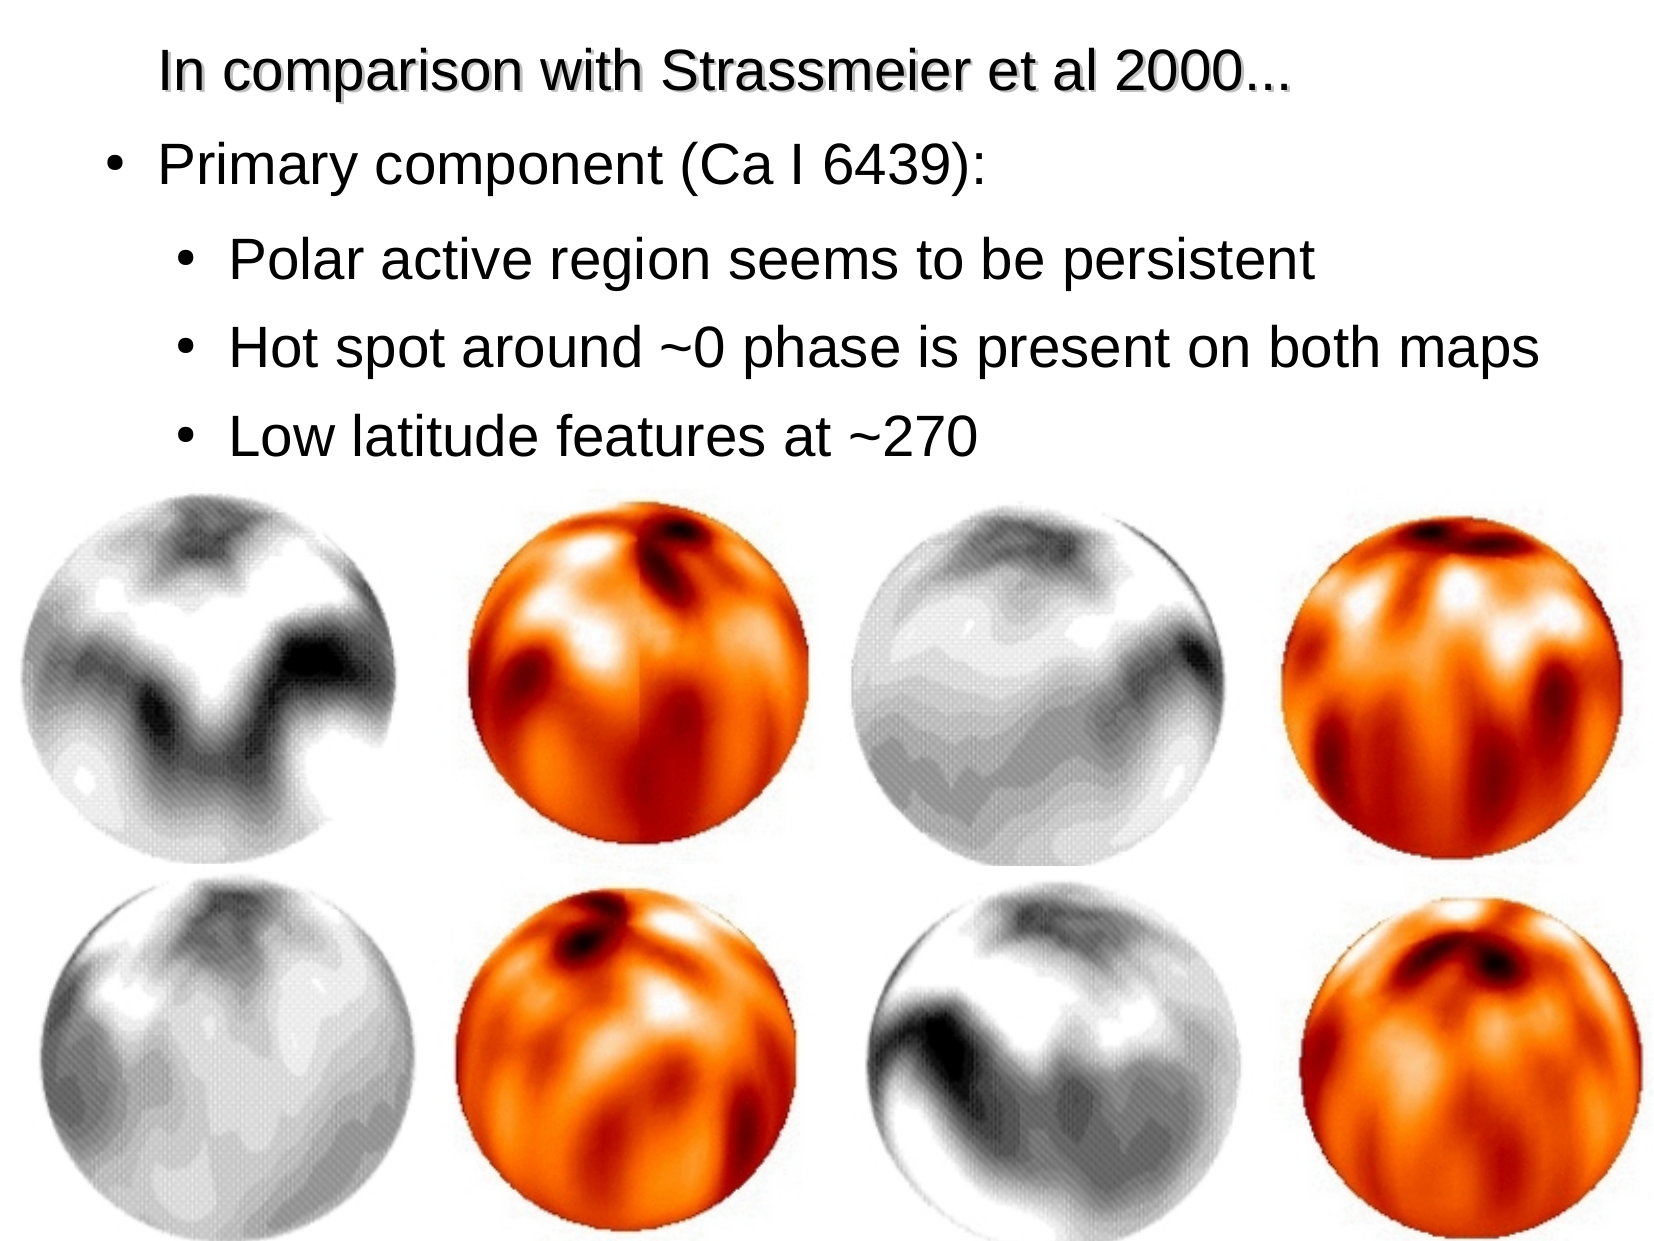

# In comparison with Strassmeier et al 2000...
Primary component (Ca I 6439):
Polar active region seems to be persistent
Hot spot around ~0 phase is present on both maps
Low latitude features at ~270